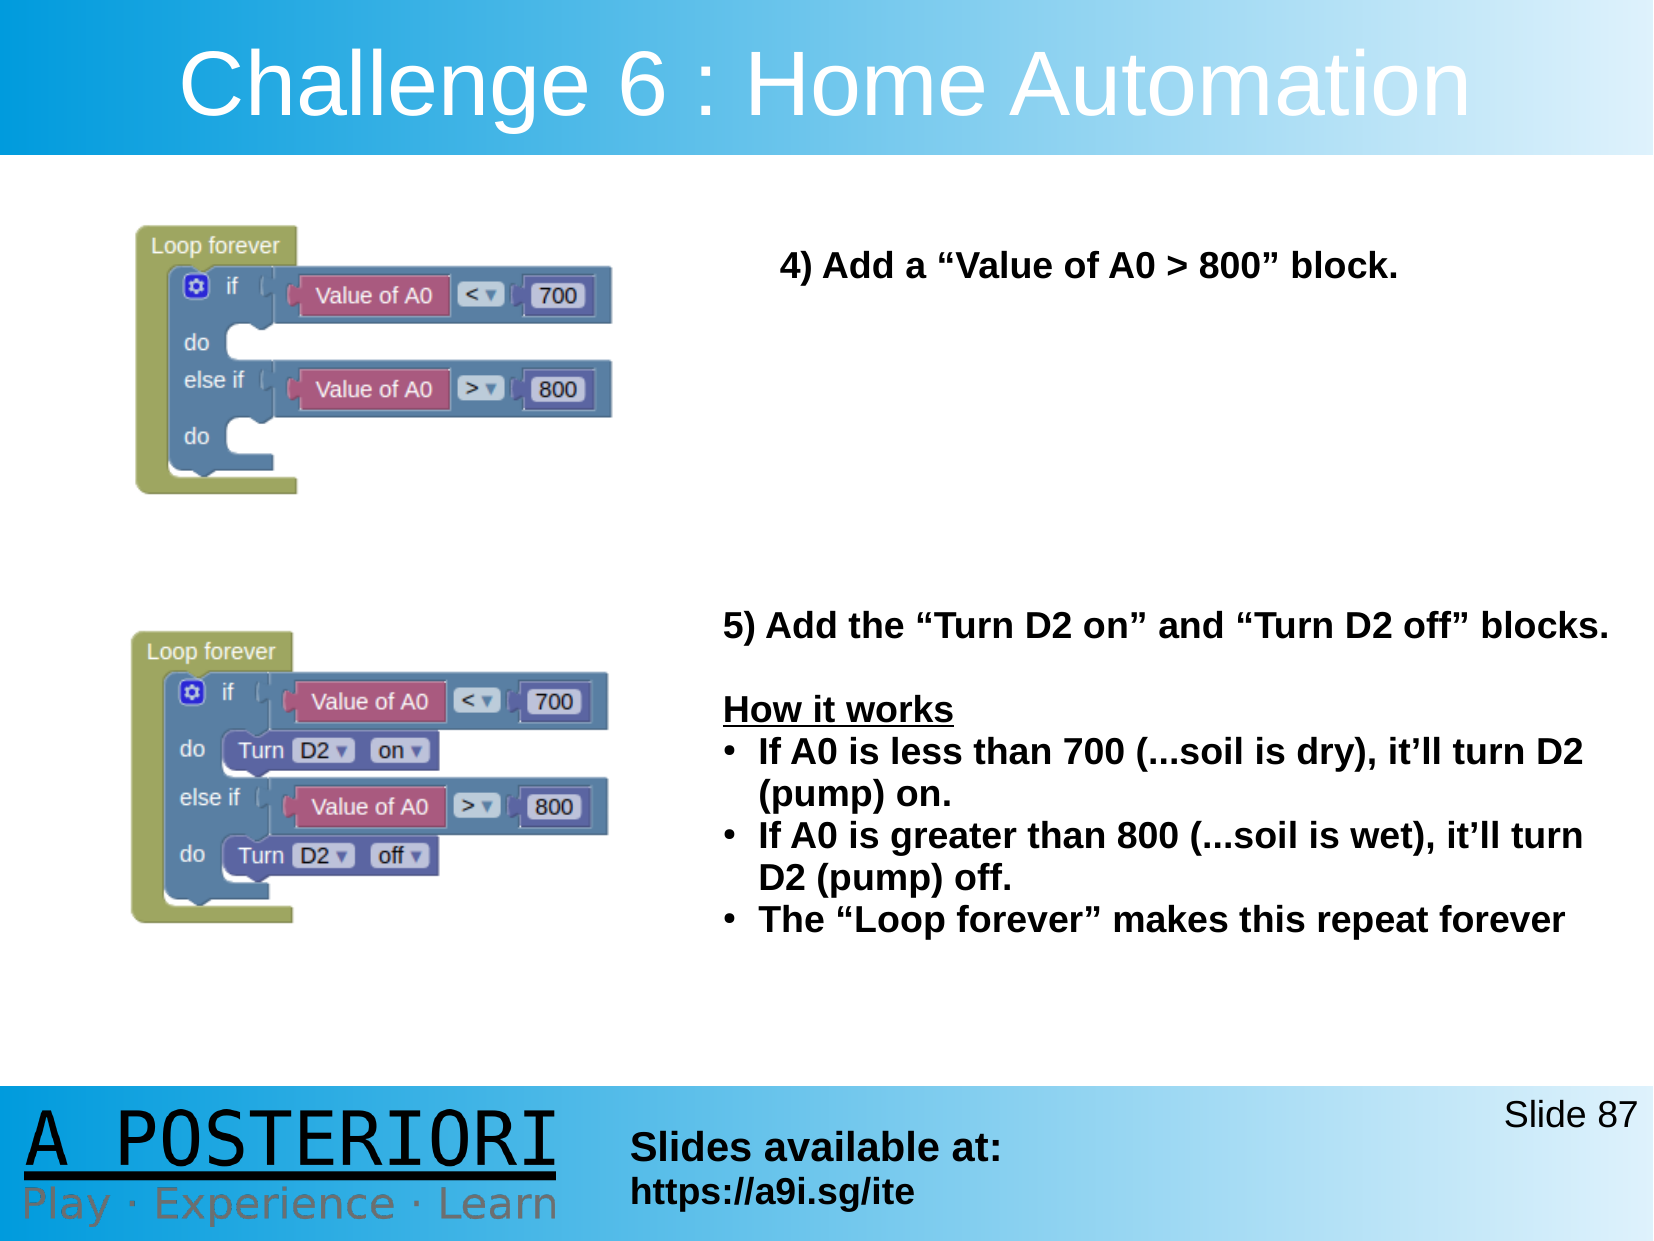

# Challenge 6 : Home Automation
4) Add a “Value of A0 > 800” block.
5) Add the “Turn D2 on” and “Turn D2 off” blocks.
How it works
If A0 is less than 700 (...soil is dry), it’ll turn D2 (pump) on.
If A0 is greater than 800 (...soil is wet), it’ll turn D2 (pump) off.
The “Loop forever” makes this repeat forever